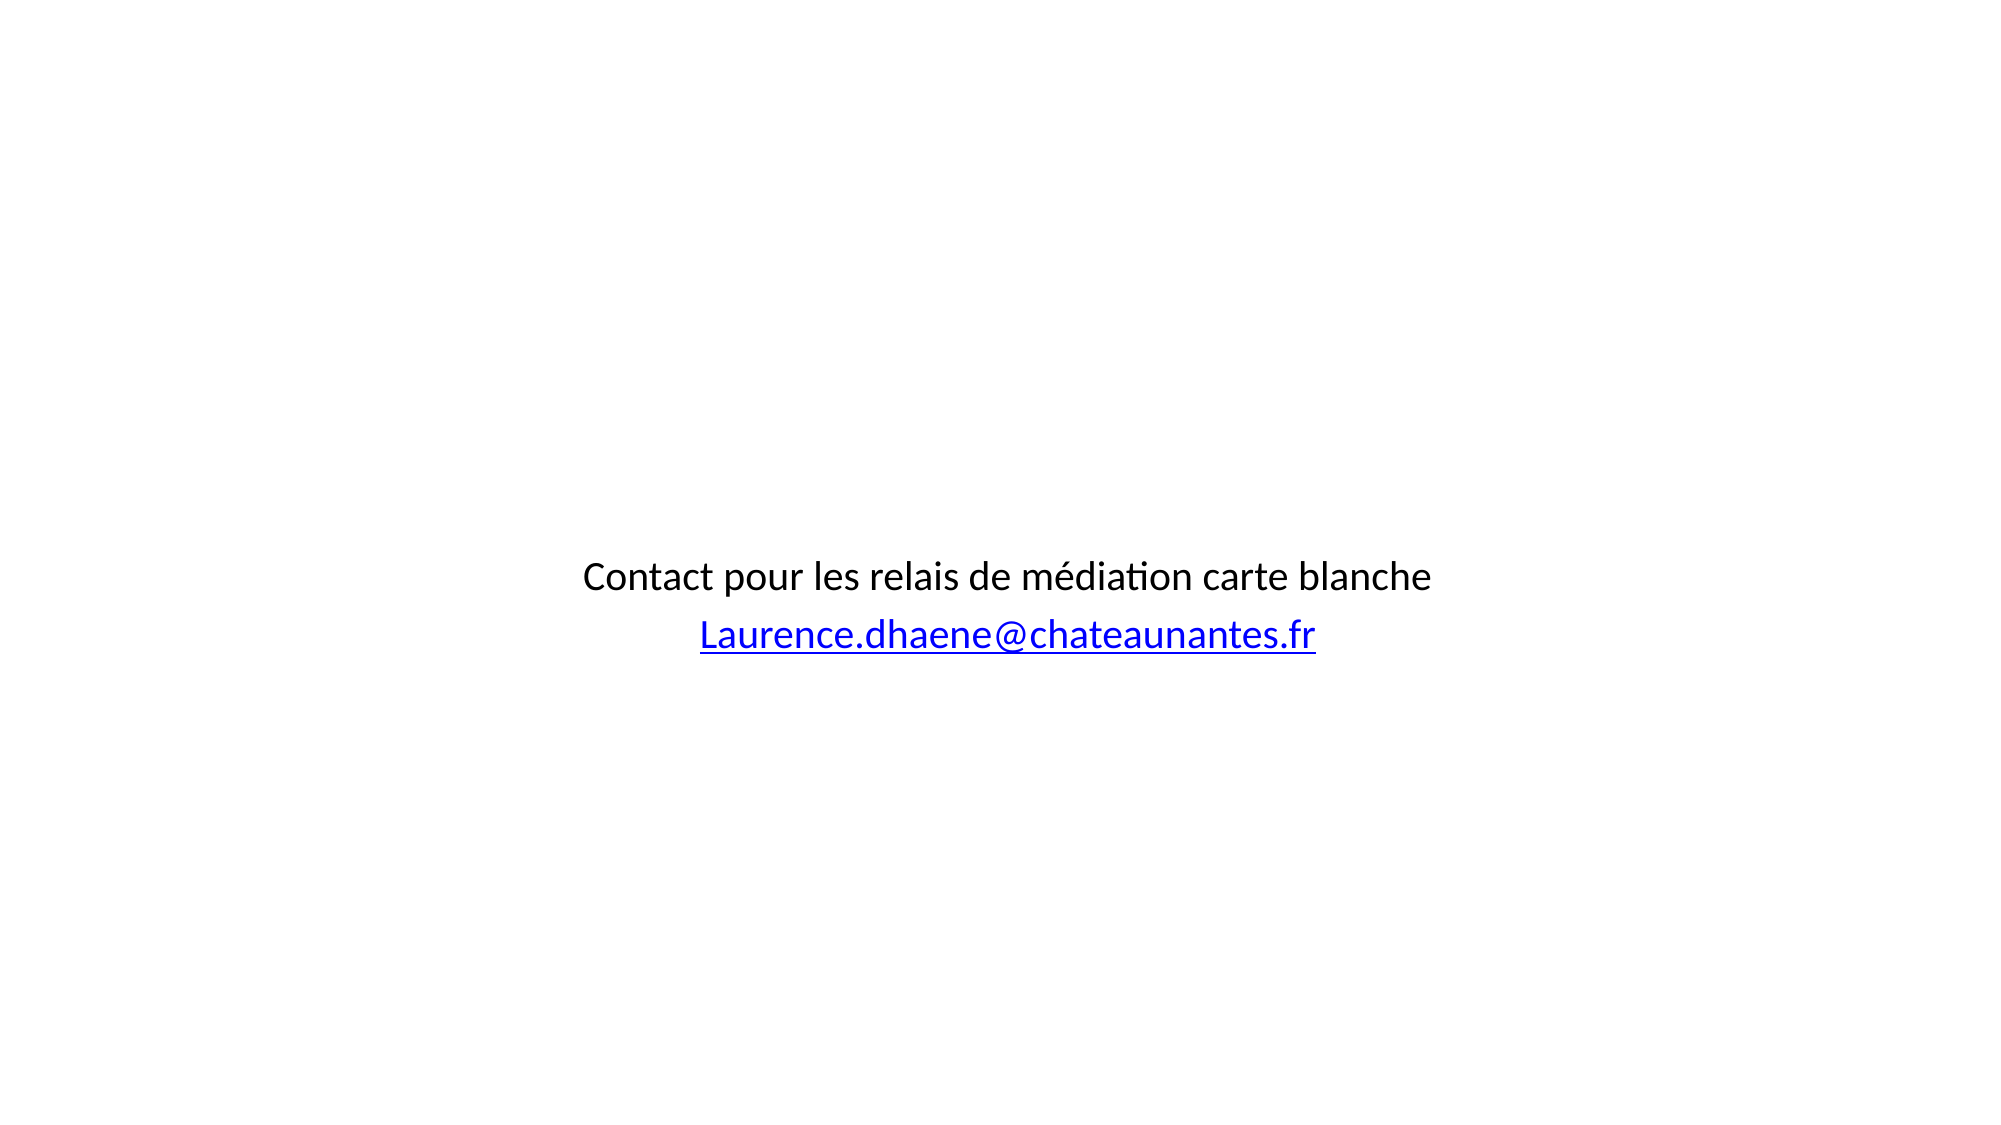

# Contact pour les relais de médiation carte blanche
Laurence.dhaene@chateaunantes.fr